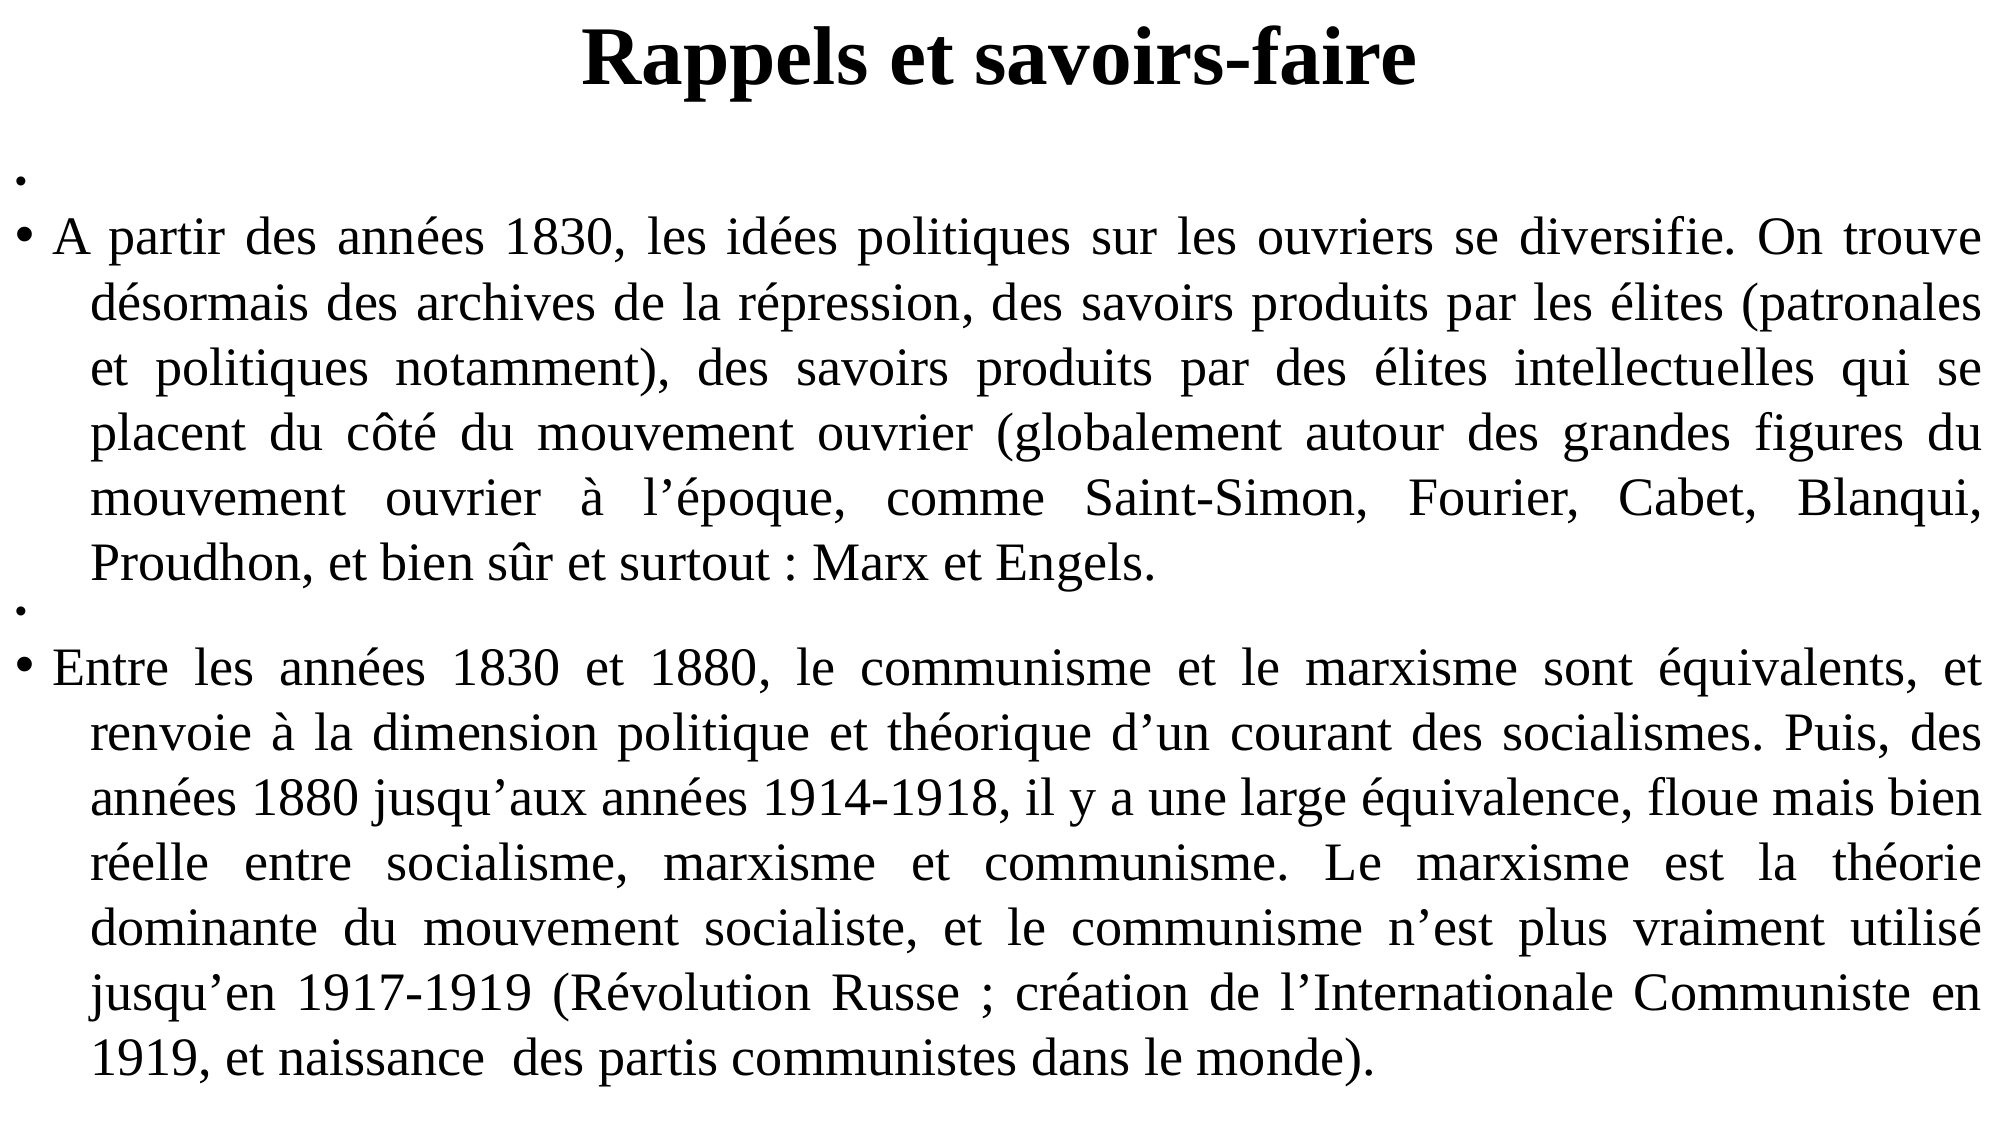

# Rappels et savoirs-faire
A partir des années 1830, les idées politiques sur les ouvriers se diversifie. On trouve désormais des archives de la répression, des savoirs produits par les élites (patronales et politiques notamment), des savoirs produits par des élites intellectuelles qui se placent du côté du mouvement ouvrier (globalement autour des grandes figures du mouvement ouvrier à l’époque, comme Saint-Simon, Fourier, Cabet, Blanqui, Proudhon, et bien sûr et surtout : Marx et Engels.
Entre les années 1830 et 1880, le communisme et le marxisme sont équivalents, et renvoie à la dimension politique et théorique d’un courant des socialismes. Puis, des années 1880 jusqu’aux années 1914-1918, il y a une large équivalence, floue mais bien réelle entre socialisme, marxisme et communisme. Le marxisme est la théorie dominante du mouvement socialiste, et le communisme n’est plus vraiment utilisé jusqu’en 1917-1919 (Révolution Russe ; création de l’Internationale Communiste en 1919, et naissance des partis communistes dans le monde).